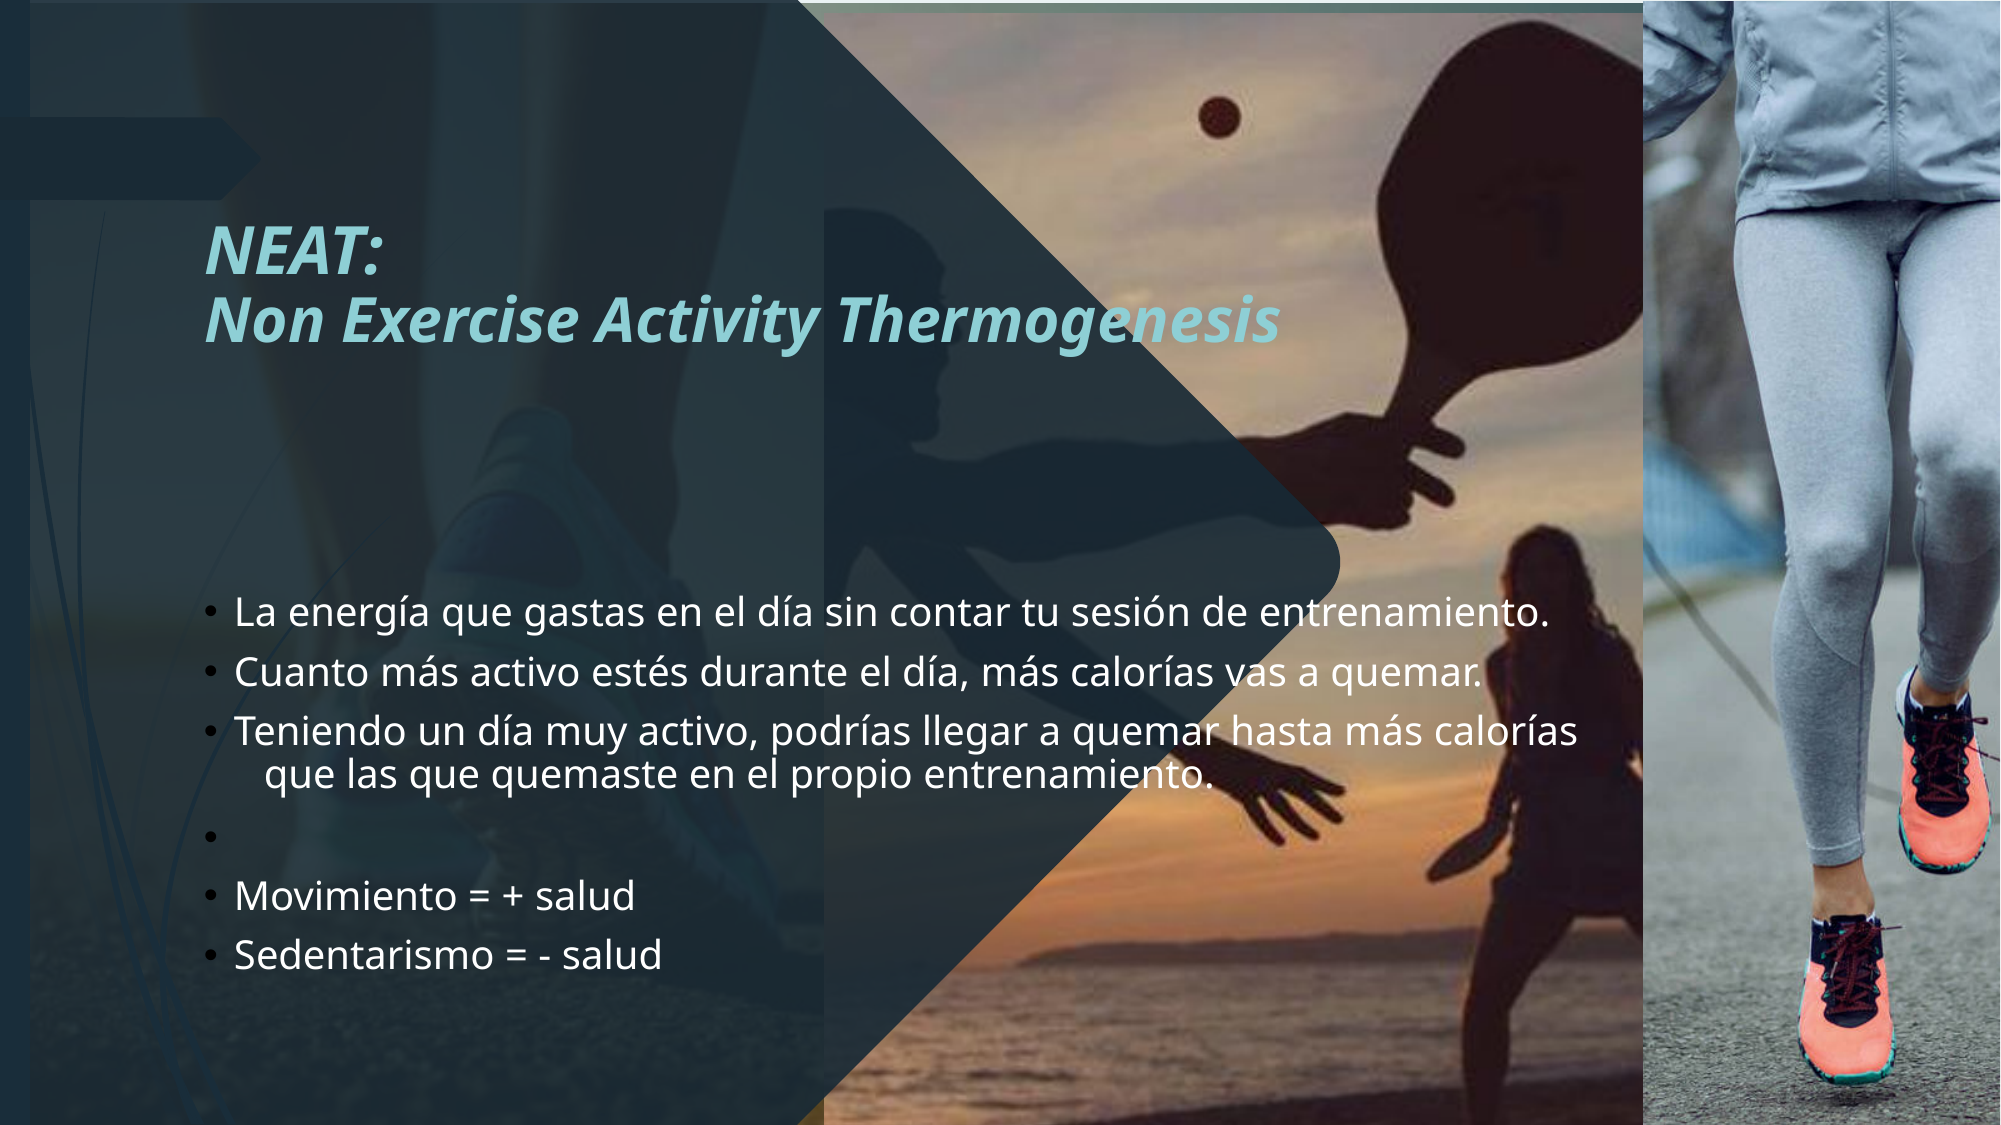

# NEAT: Non Exercise Activity Thermogenesis
La energía que gastas en el día sin contar tu sesión de entrenamiento.
Cuanto más activo estés durante el día, más calorías vas a quemar.
Teniendo un día muy activo, podrías llegar a quemar hasta más calorías que las que quemaste en el propio entrenamiento.
Movimiento = + salud
Sedentarismo = - salud